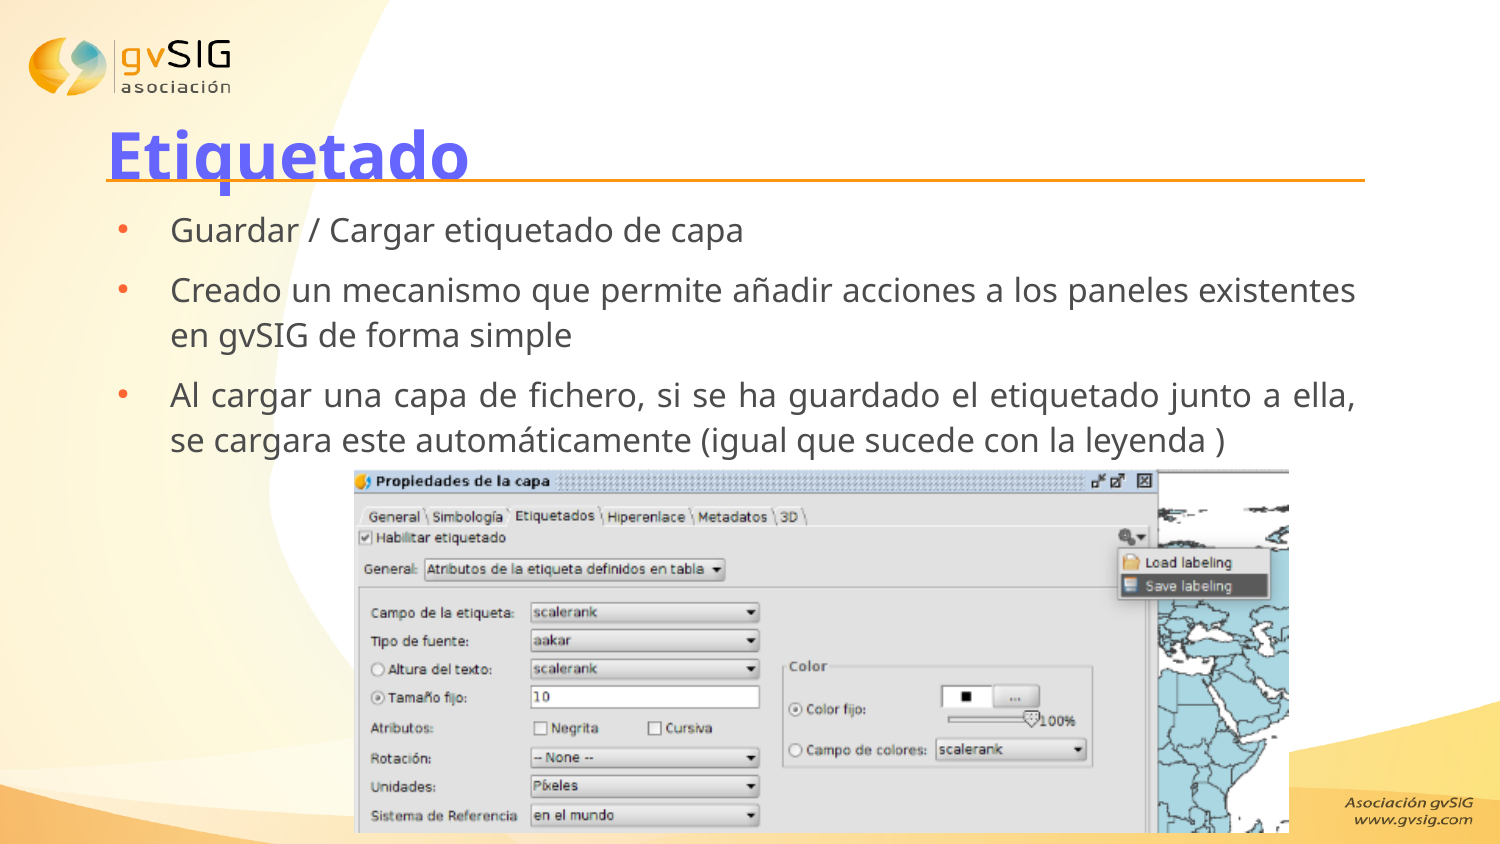

# Etiquetado
Guardar / Cargar etiquetado de capa
Creado un mecanismo que permite añadir acciones a los paneles existentes en gvSIG de forma simple
Al cargar una capa de fichero, si se ha guardado el etiquetado junto a ella, se cargara este automáticamente (igual que sucede con la leyenda )